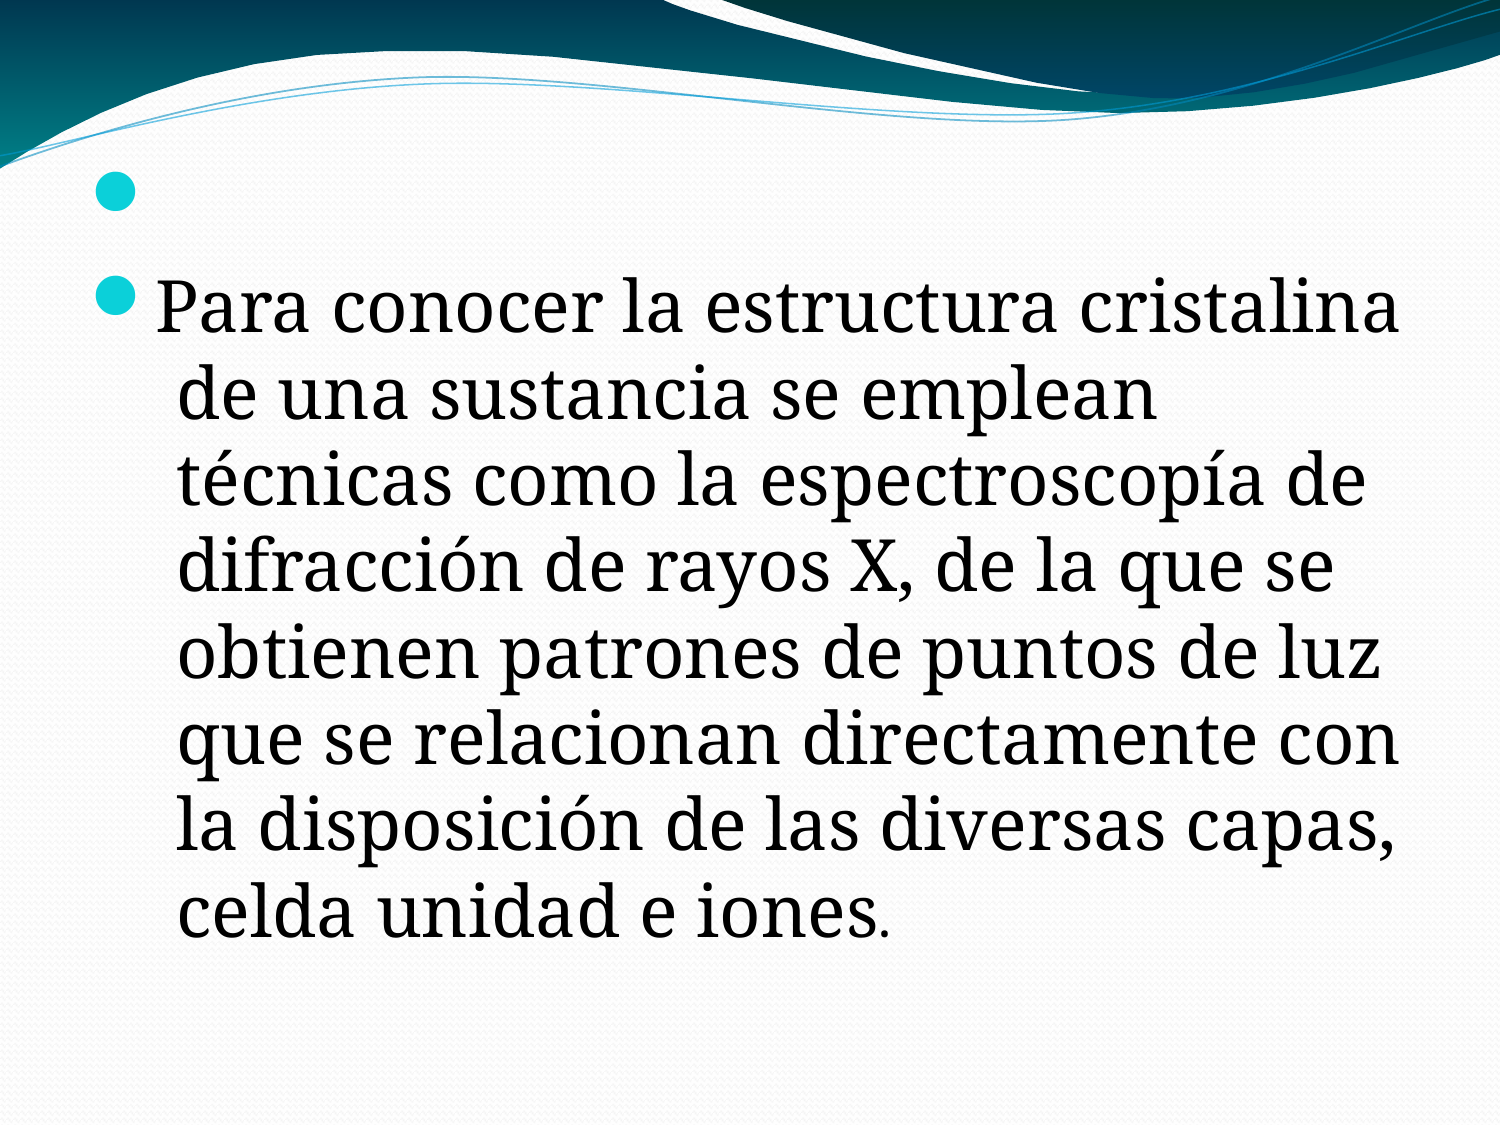

# Para conocer la estructura cristalina de una sustancia se emplean técnicas como la espectroscopía de difracción de rayos X, de la que se obtienen patrones de puntos de luz que se relacionan directamente con la disposición de las diversas capas, celda unidad e iones.